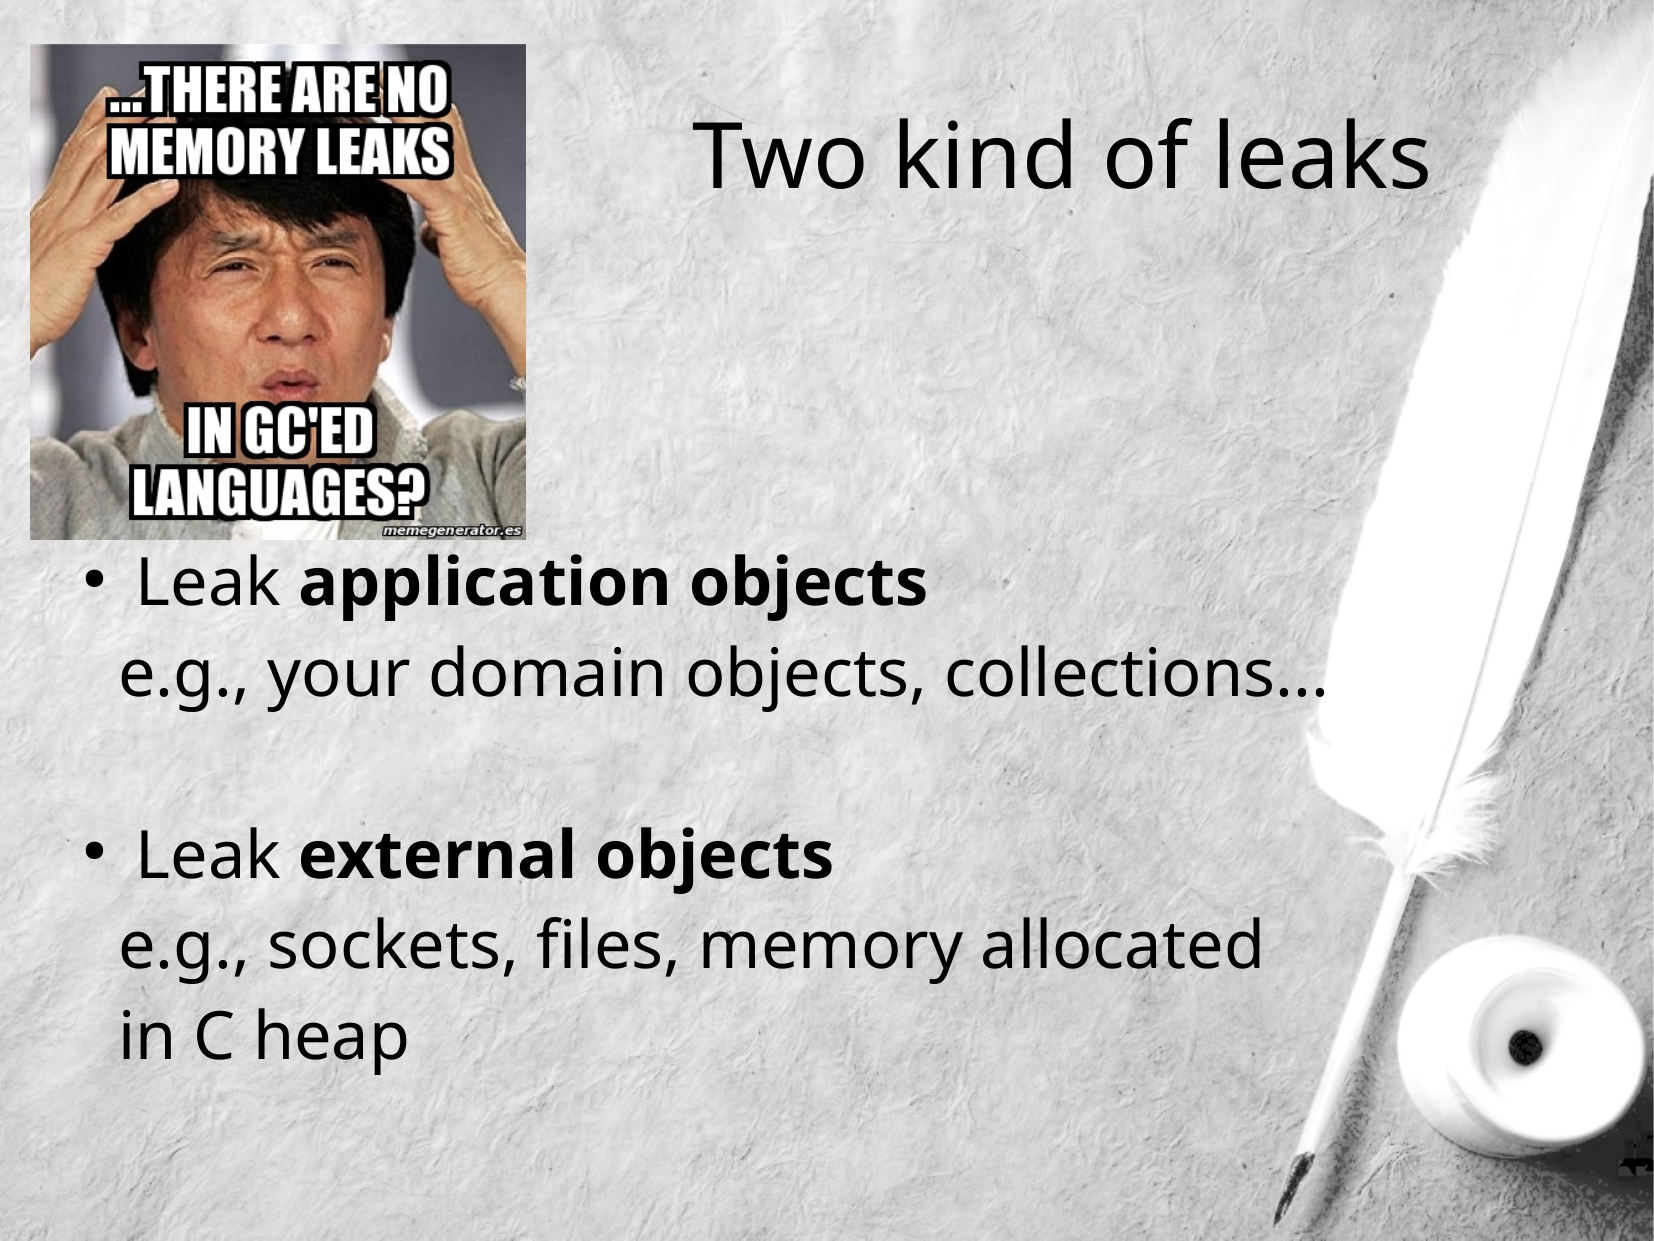

# Two kind of leaks
 Leak application objects
e.g., your domain objects, collections...
 Leak external objects
e.g., sockets, files, memory allocated
in C heap